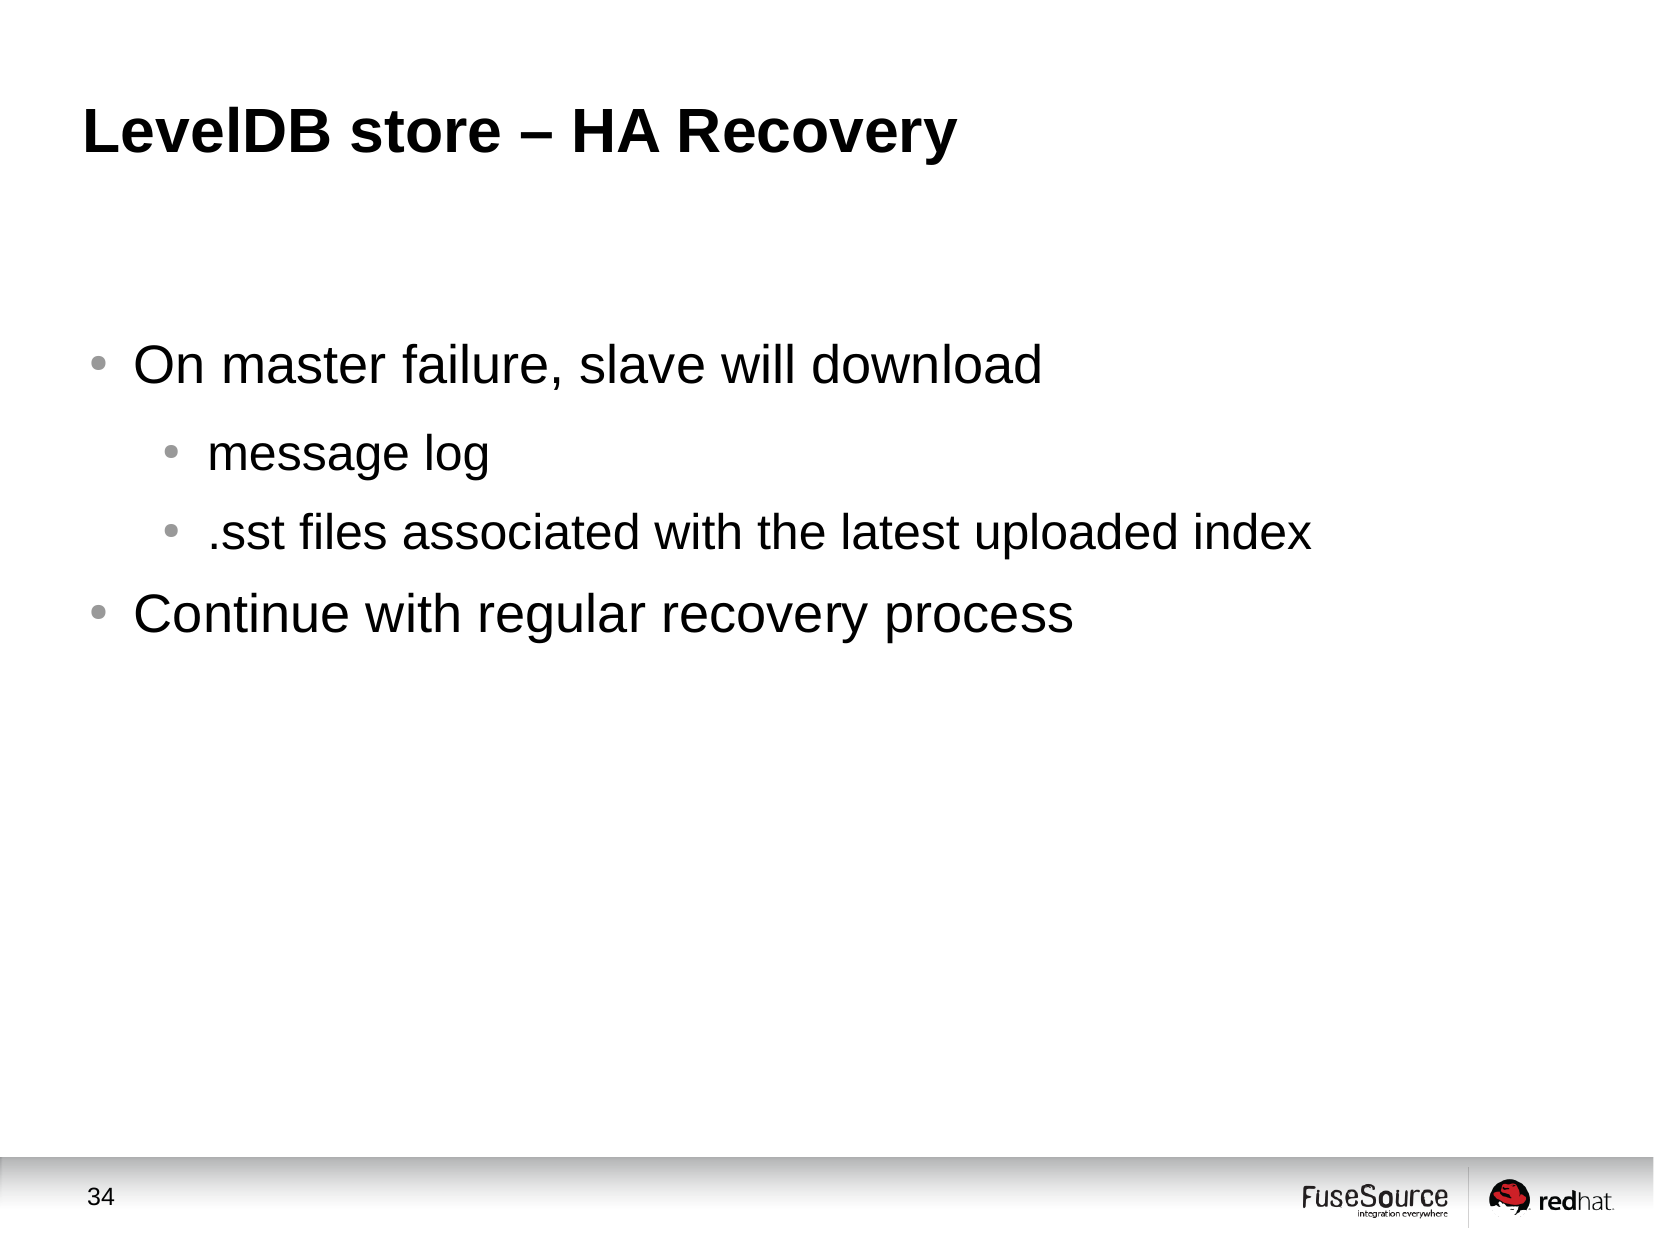

# LevelDB store – HA Recovery
On master failure, slave will download
message log
.sst files associated with the latest uploaded index
Continue with regular recovery process